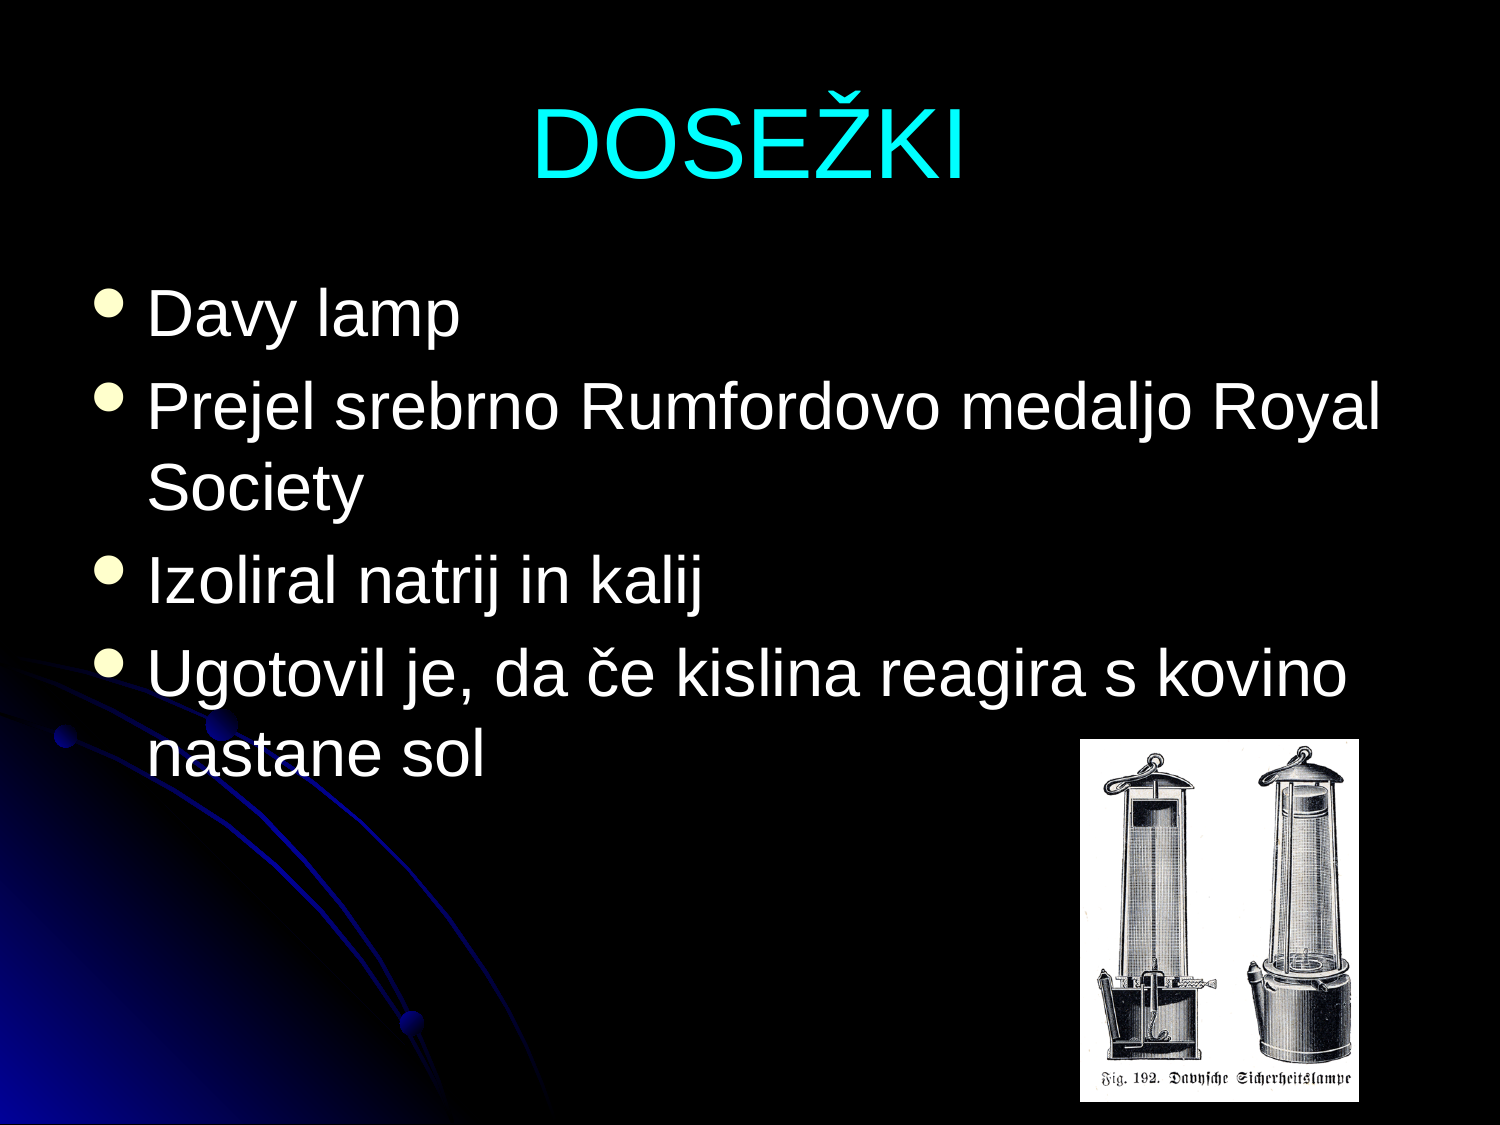

# DOSEŽKI
Davy lamp
Prejel srebrno Rumfordovo medaljo Royal Society
Izoliral natrij in kalij
Ugotovil je, da če kislina reagira s kovino nastane sol